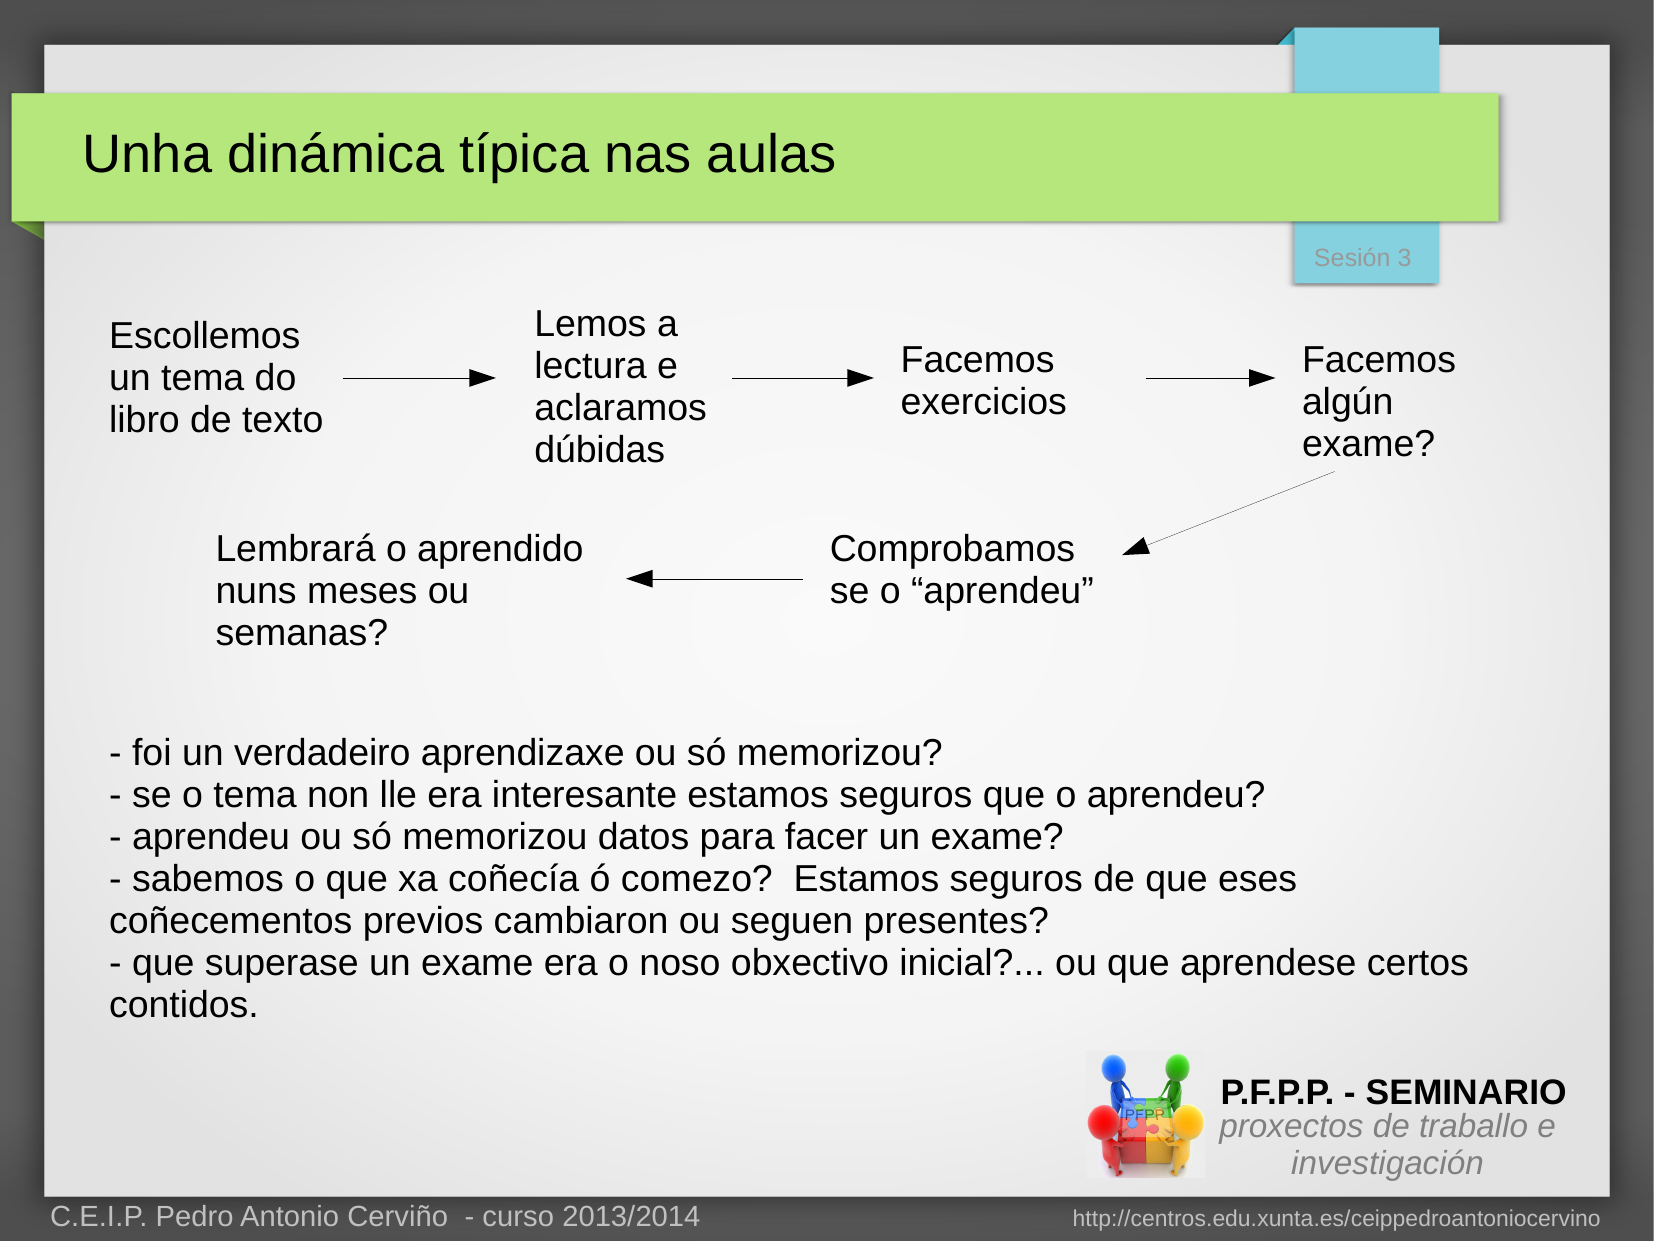

# Unha dinámica típica nas aulas
Sesión 3
Lemos a lectura e aclaramos dúbidas
Escollemos un tema do libro de texto
Facemos exercicios
Facemos algún exame?
Lembrará o aprendido nuns meses ou semanas?
Comprobamos se o “aprendeu”
- foi un verdadeiro aprendizaxe ou só memorizou?
- se o tema non lle era interesante estamos seguros que o aprendeu?
- aprendeu ou só memorizou datos para facer un exame?
- sabemos o que xa coñecía ó comezo? Estamos seguros de que eses coñecementos previos cambiaron ou seguen presentes?
- que superase un exame era o noso obxectivo inicial?... ou que aprendese certos contidos.
P.F.P.P. - SEMINARIO
proxectos de traballo e investigación
C.E.I.P. Pedro Antonio Cerviño - curso 2013/2014 http://centros.edu.xunta.es/ceippedroantoniocervino